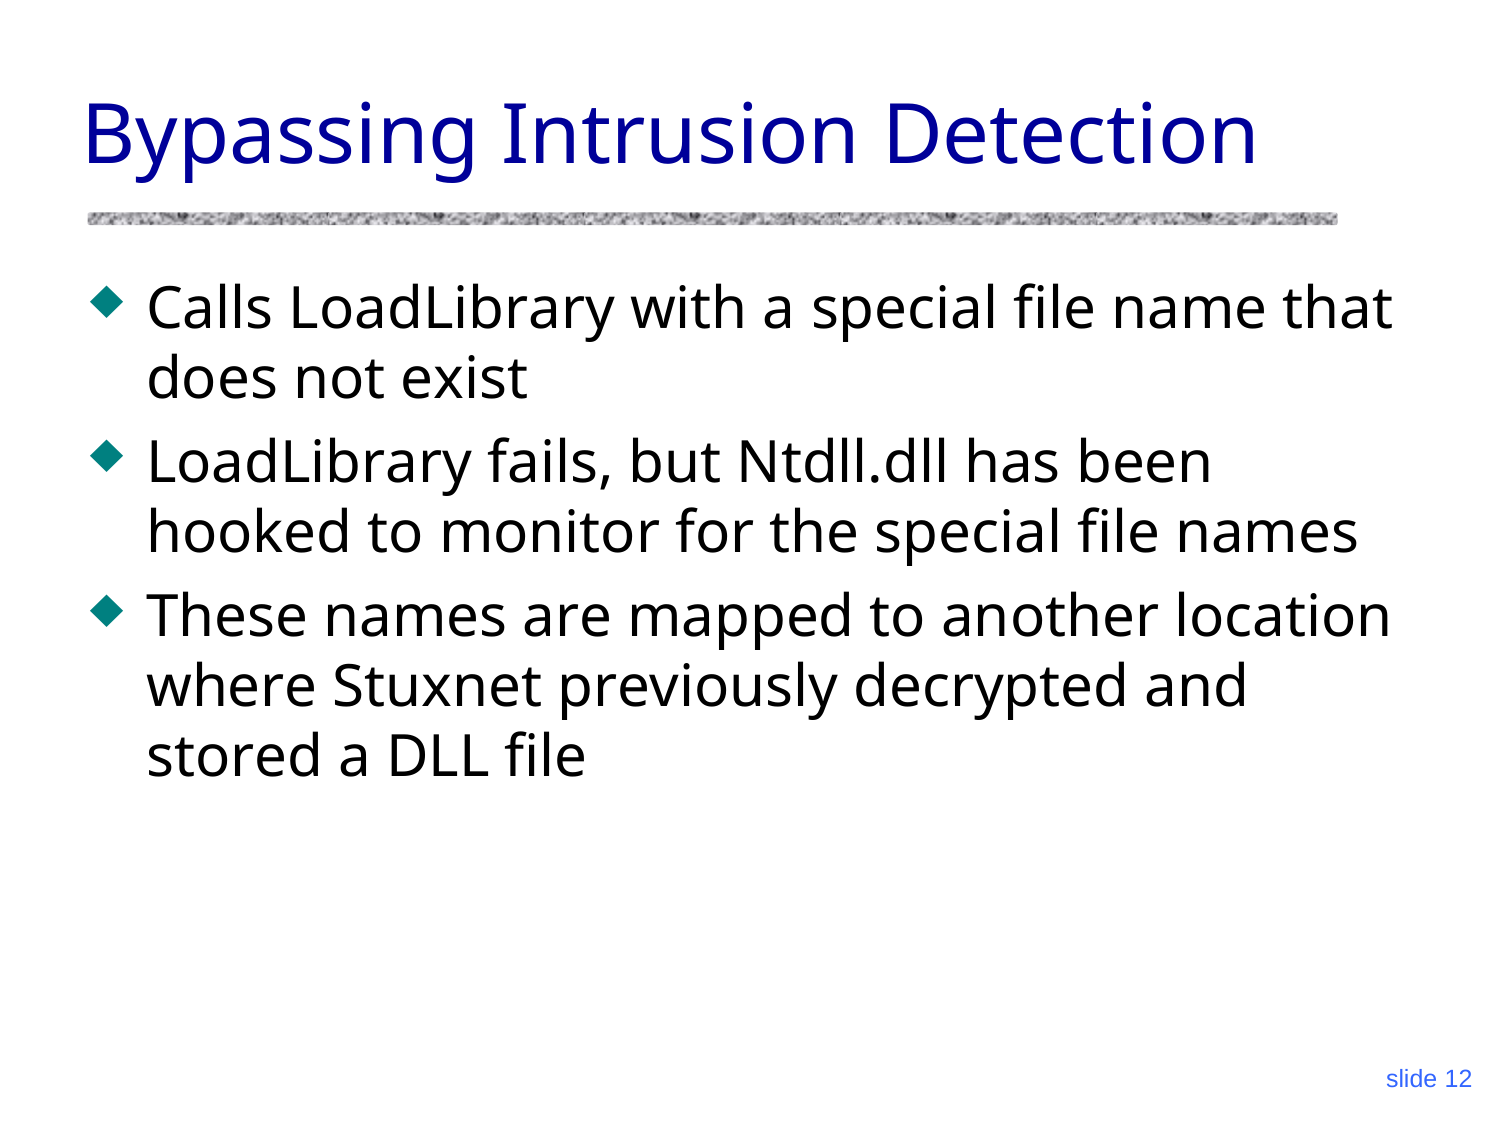

# Bypassing Intrusion Detection
Calls LoadLibrary with a special file name that does not exist
LoadLibrary fails, but Ntdll.dll has been hooked to monitor for the special file names
These names are mapped to another location where Stuxnet previously decrypted and stored a DLL file
slide